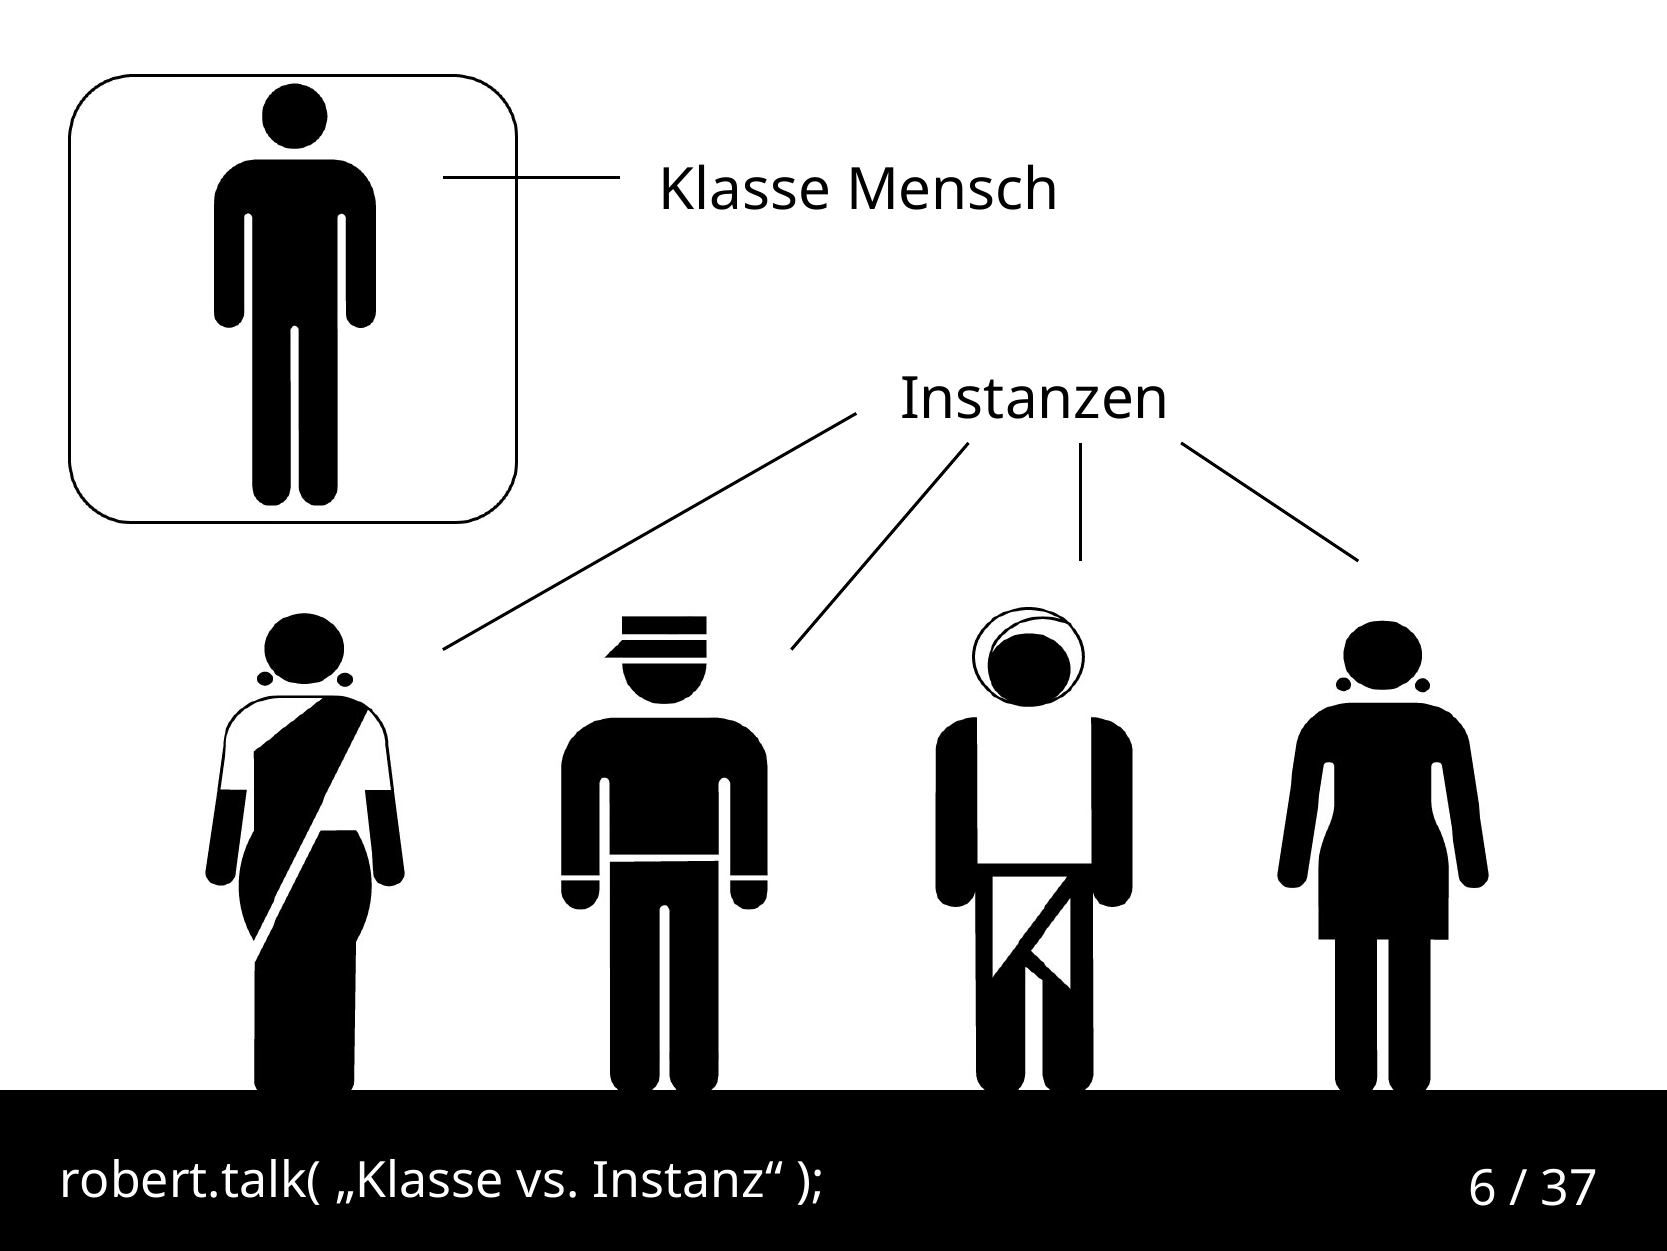

Klasse Mensch
Instanzen
robert.talk( „Klasse vs. Instanz“ );
6